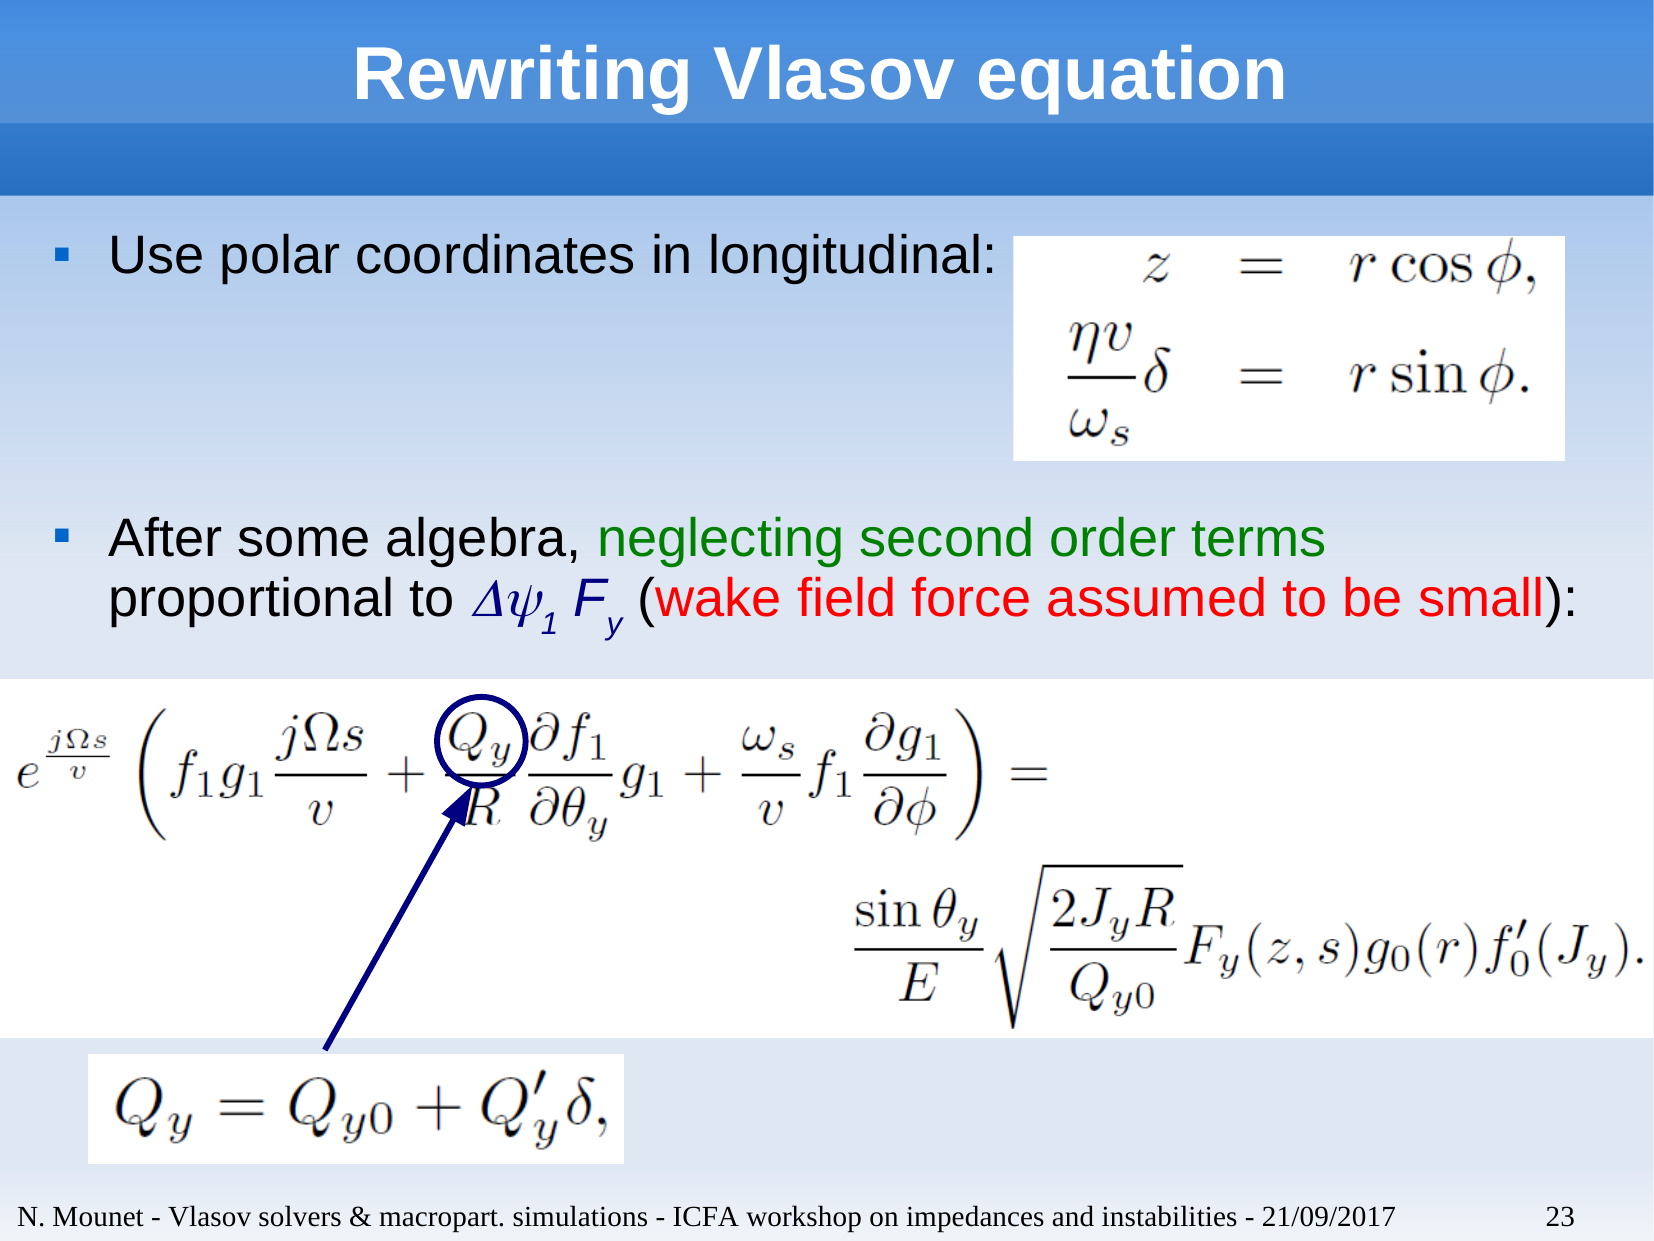

Rewriting Vlasov equation
# Use polar coordinates in longitudinal:
After some algebra, neglecting second order terms proportional to Dy1 Fy (wake field force assumed to be small):
N. Mounet - Vlasov solvers & macropart. simulations - ICFA workshop on impedances and instabilities - 21/09/2017
23